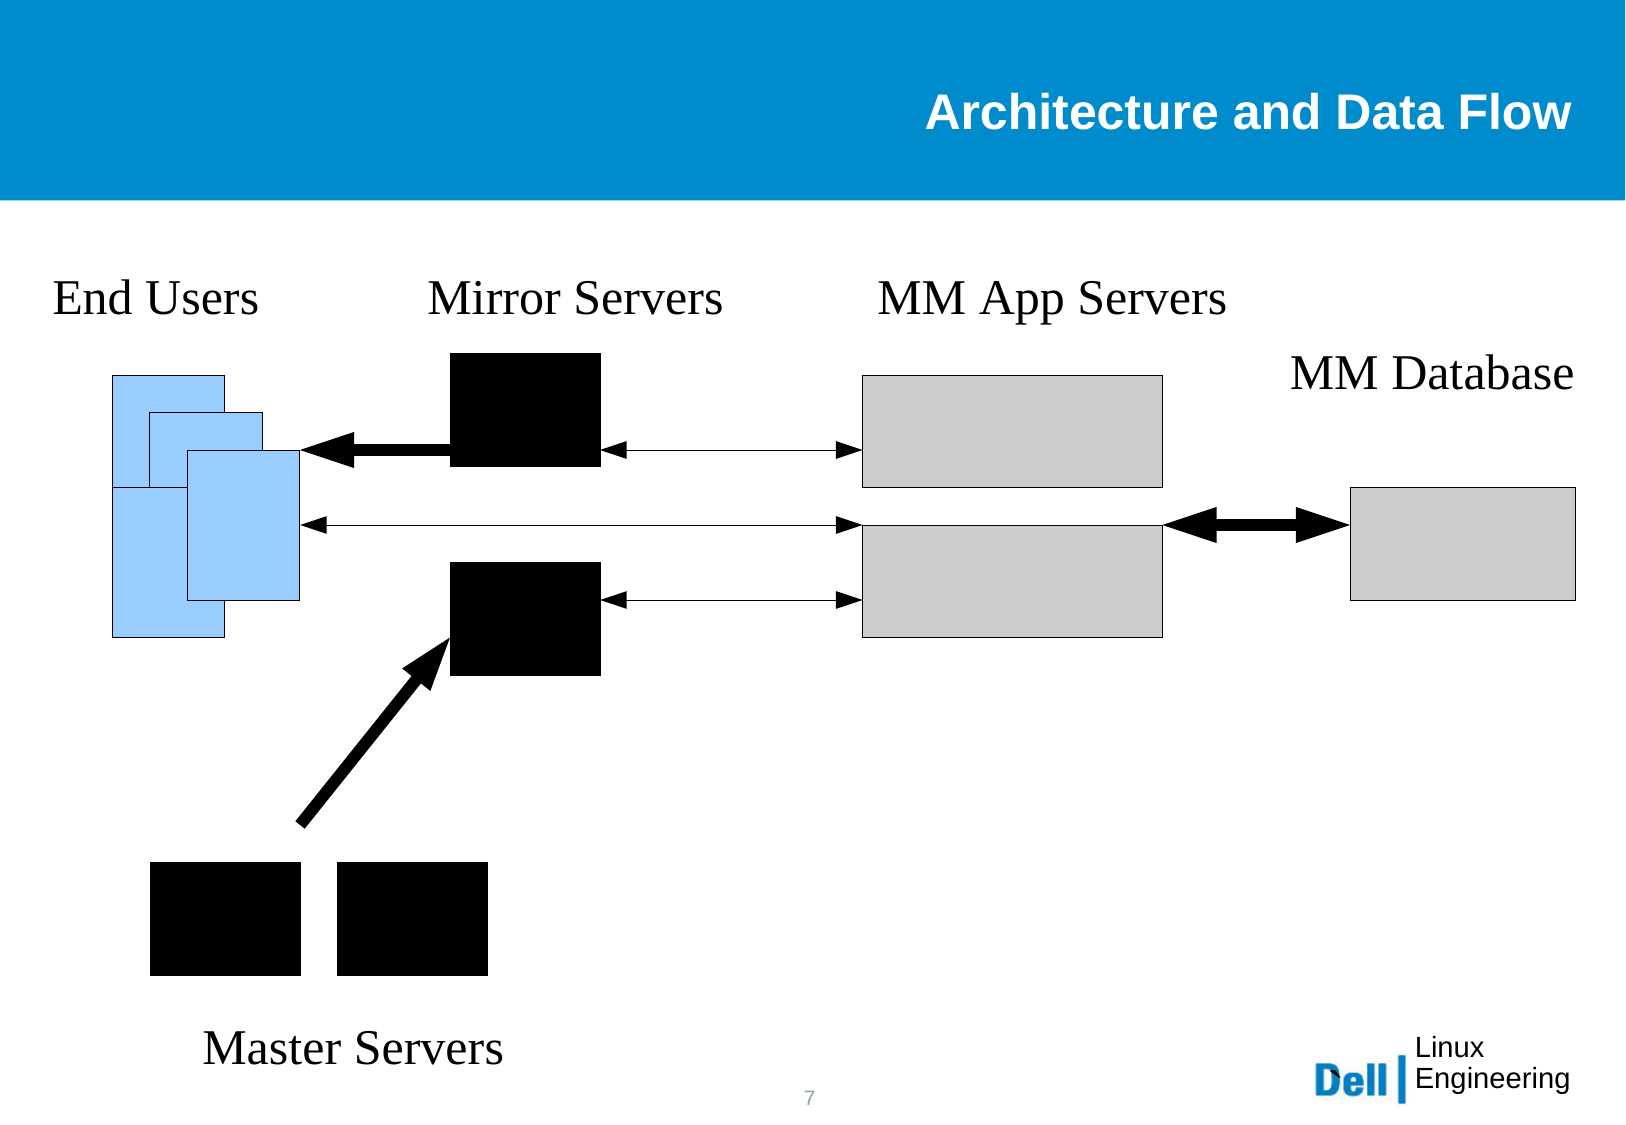

# Architecture and Data Flow
End Users
Mirror Servers
MM App Servers
MM Database
Master Servers